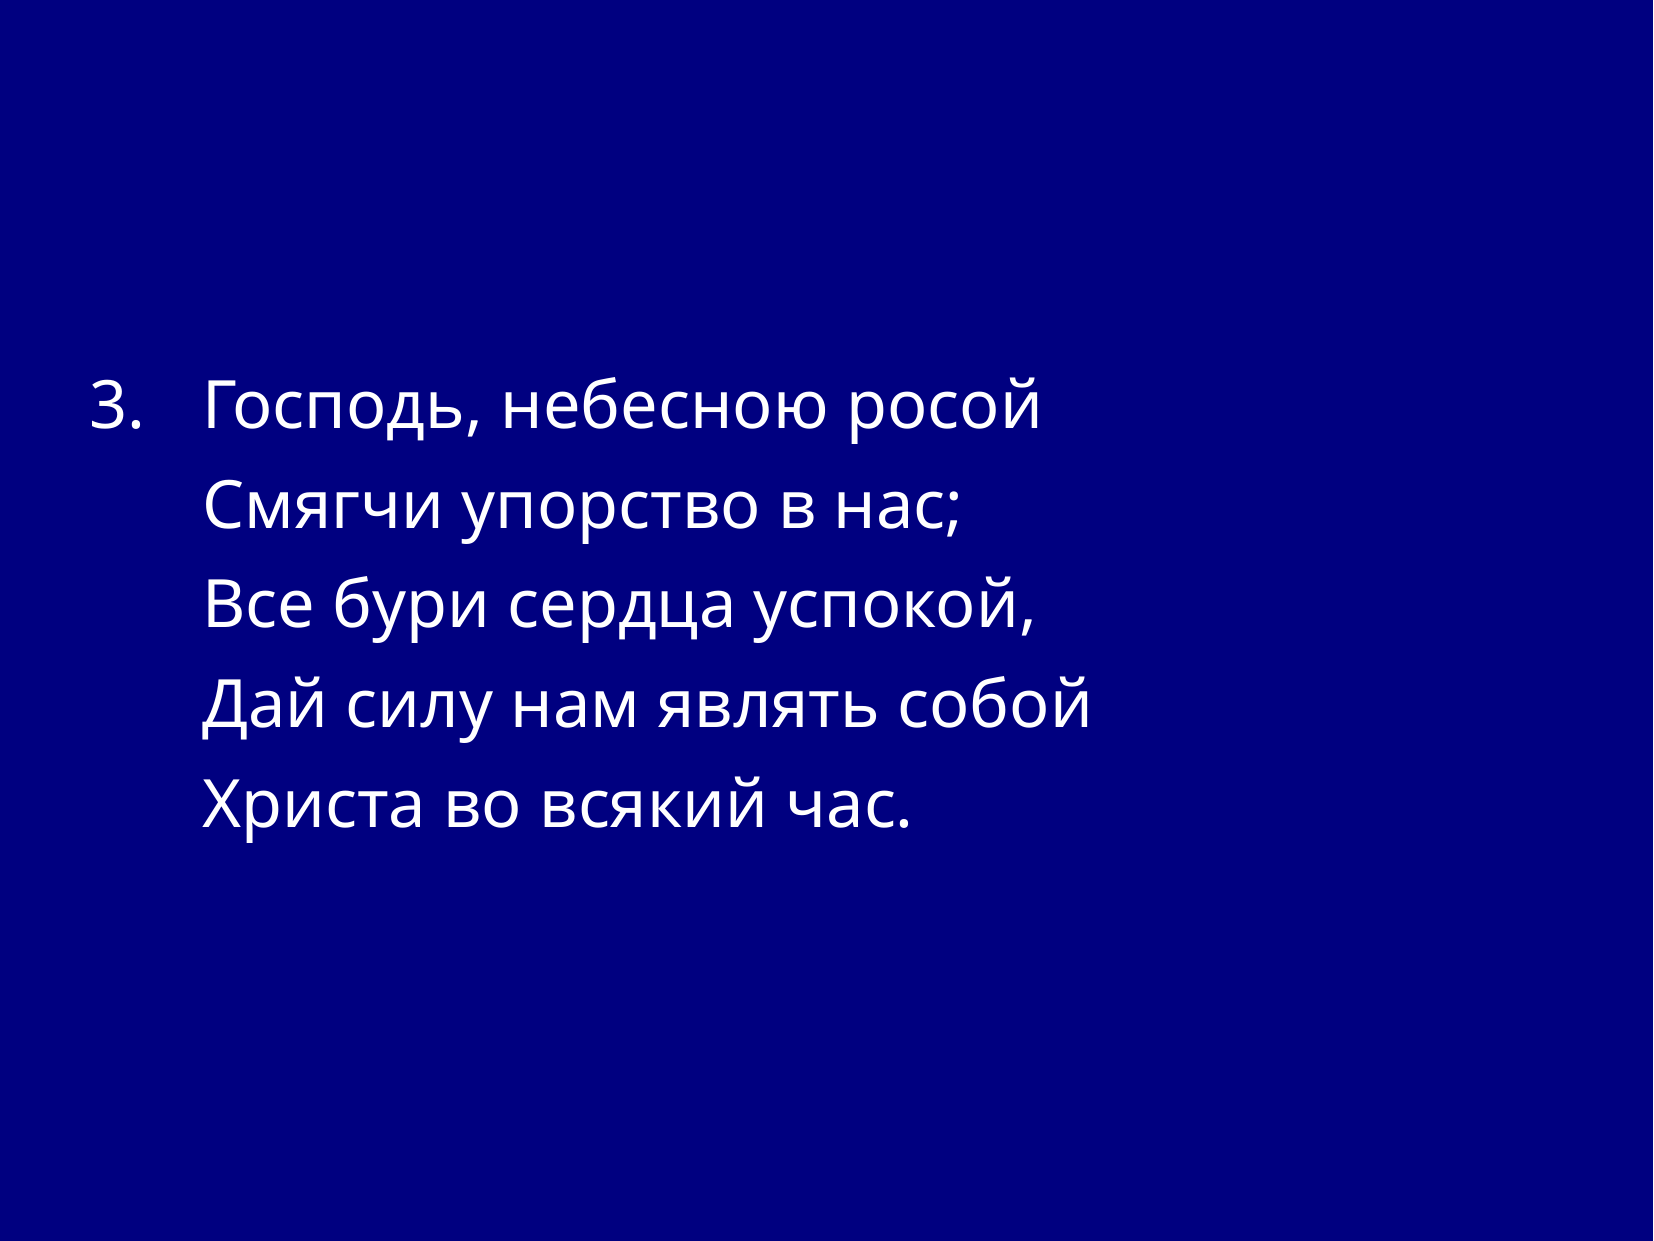

3.	Господь, небесною росой
	Смягчи упорство в нас;
	Все бури сердца успокой,
	Дай силу нам являть собой
	Христа во всякий час.